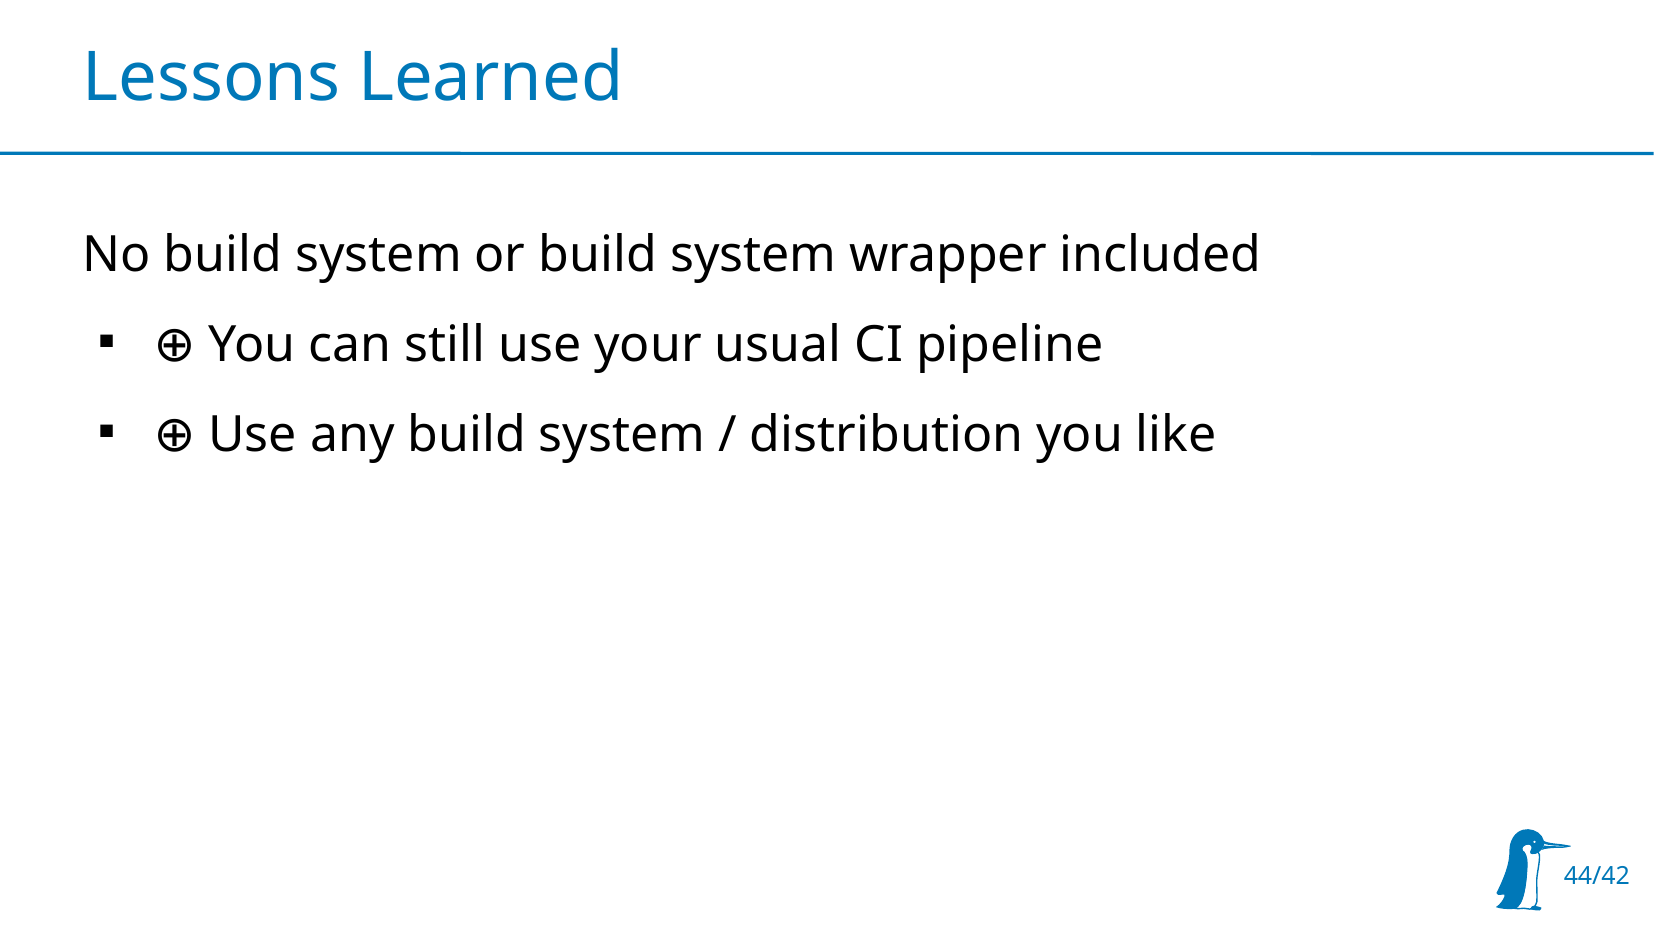

# Lessons Learned
No build system or build system wrapper included
⊕ You can still use your usual CI pipeline
⊕ Use any build system / distribution you like
44